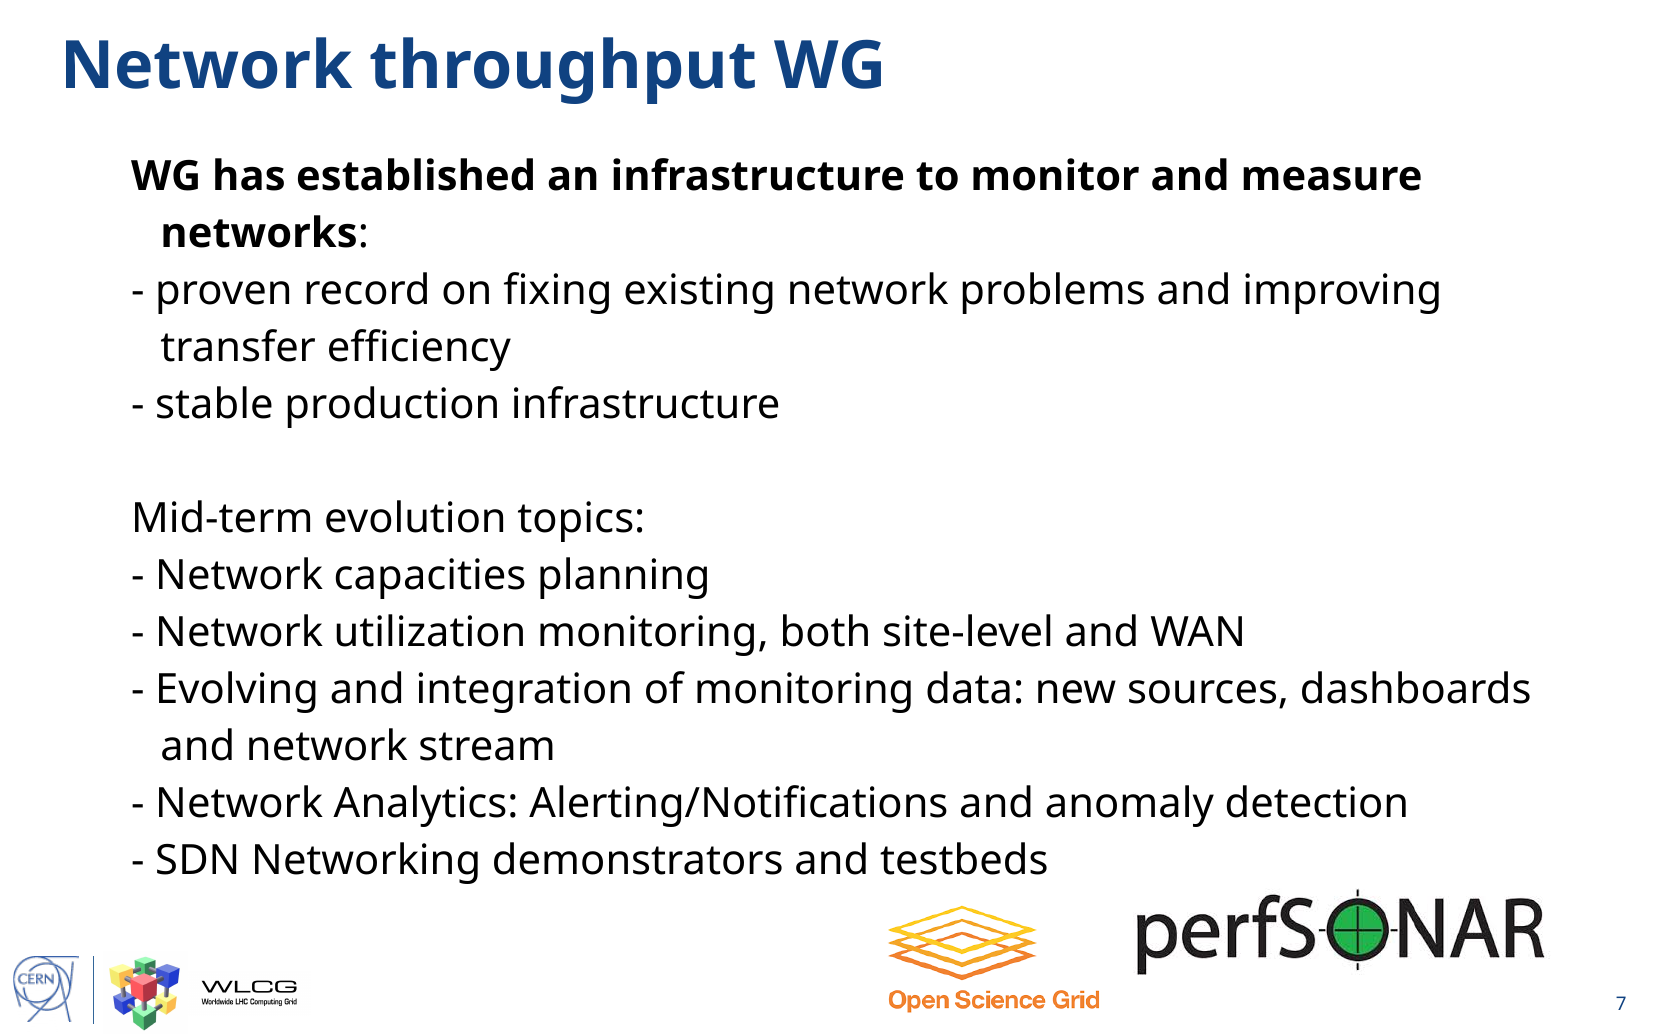

# Network throughput WG
WG has established an infrastructure to monitor and measure networks:
- proven record on fixing existing network problems and improving transfer efficiency
- stable production infrastructure
Mid-term evolution topics:
- Network capacities planning
- Network utilization monitoring, both site-level and WAN
- Evolving and integration of monitoring data: new sources, dashboards and network stream
- Network Analytics: Alerting/Notifications and anomaly detection
- SDN Networking demonstrators and testbeds